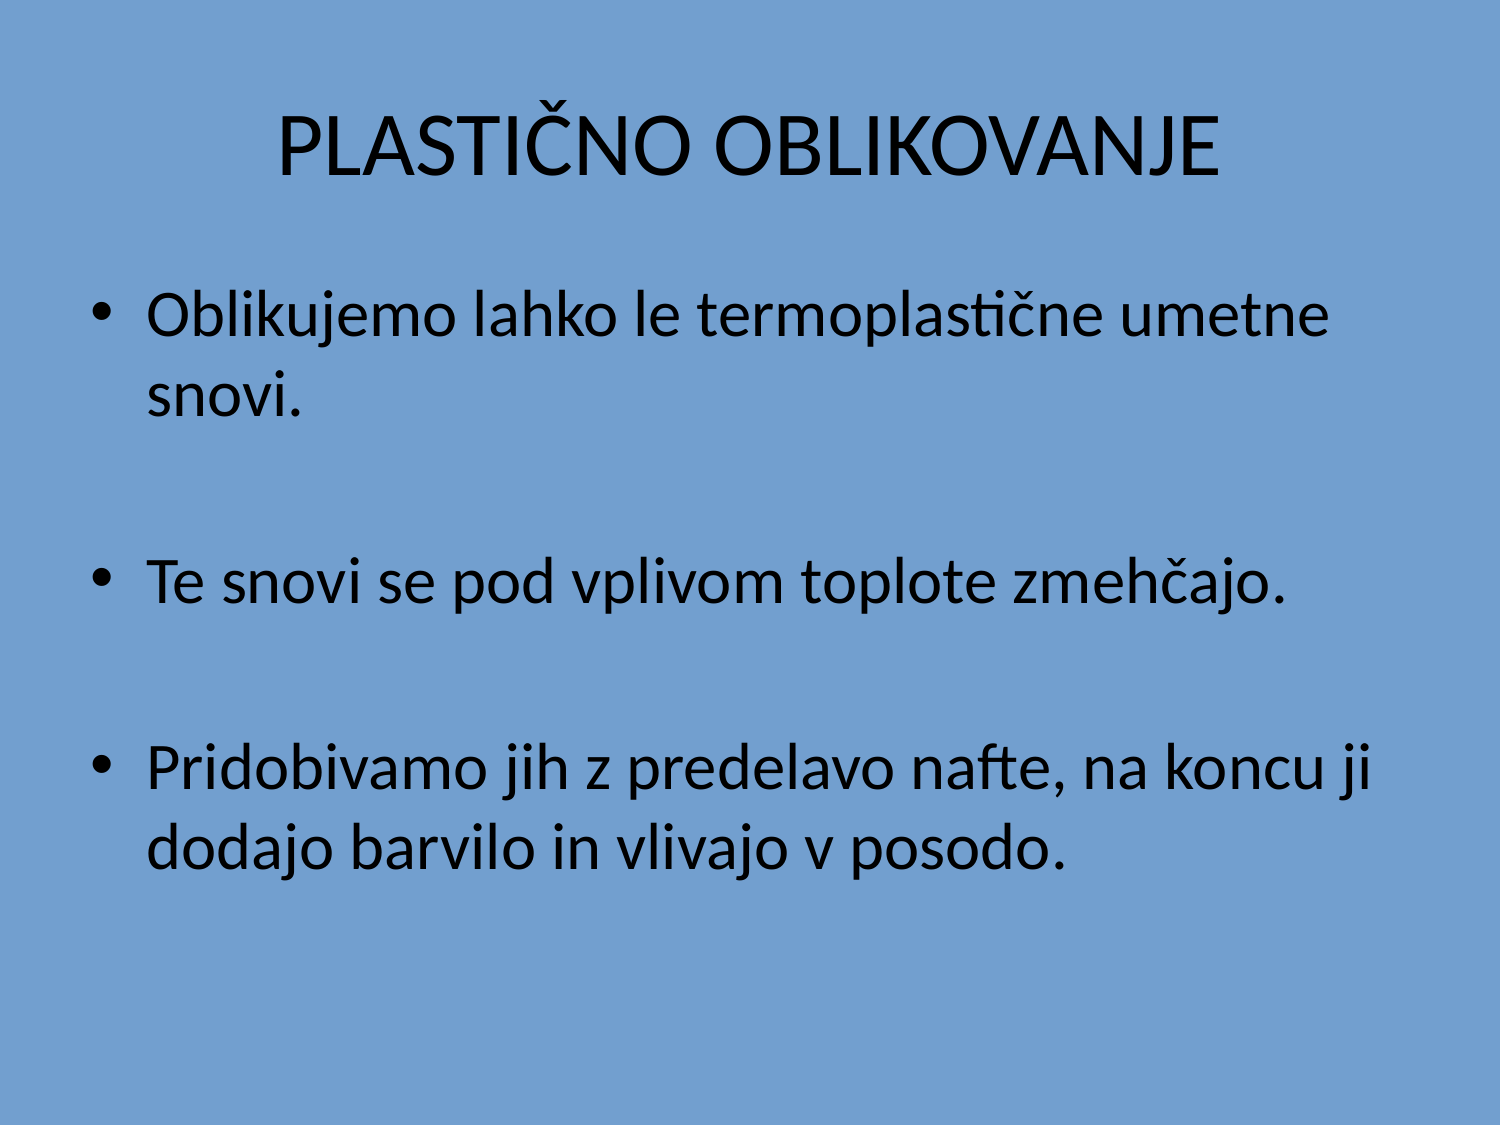

# PLASTIČNO OBLIKOVANJE
Oblikujemo lahko le termoplastične umetne snovi.
Te snovi se pod vplivom toplote zmehčajo.
Pridobivamo jih z predelavo nafte, na koncu ji dodajo barvilo in vlivajo v posodo.